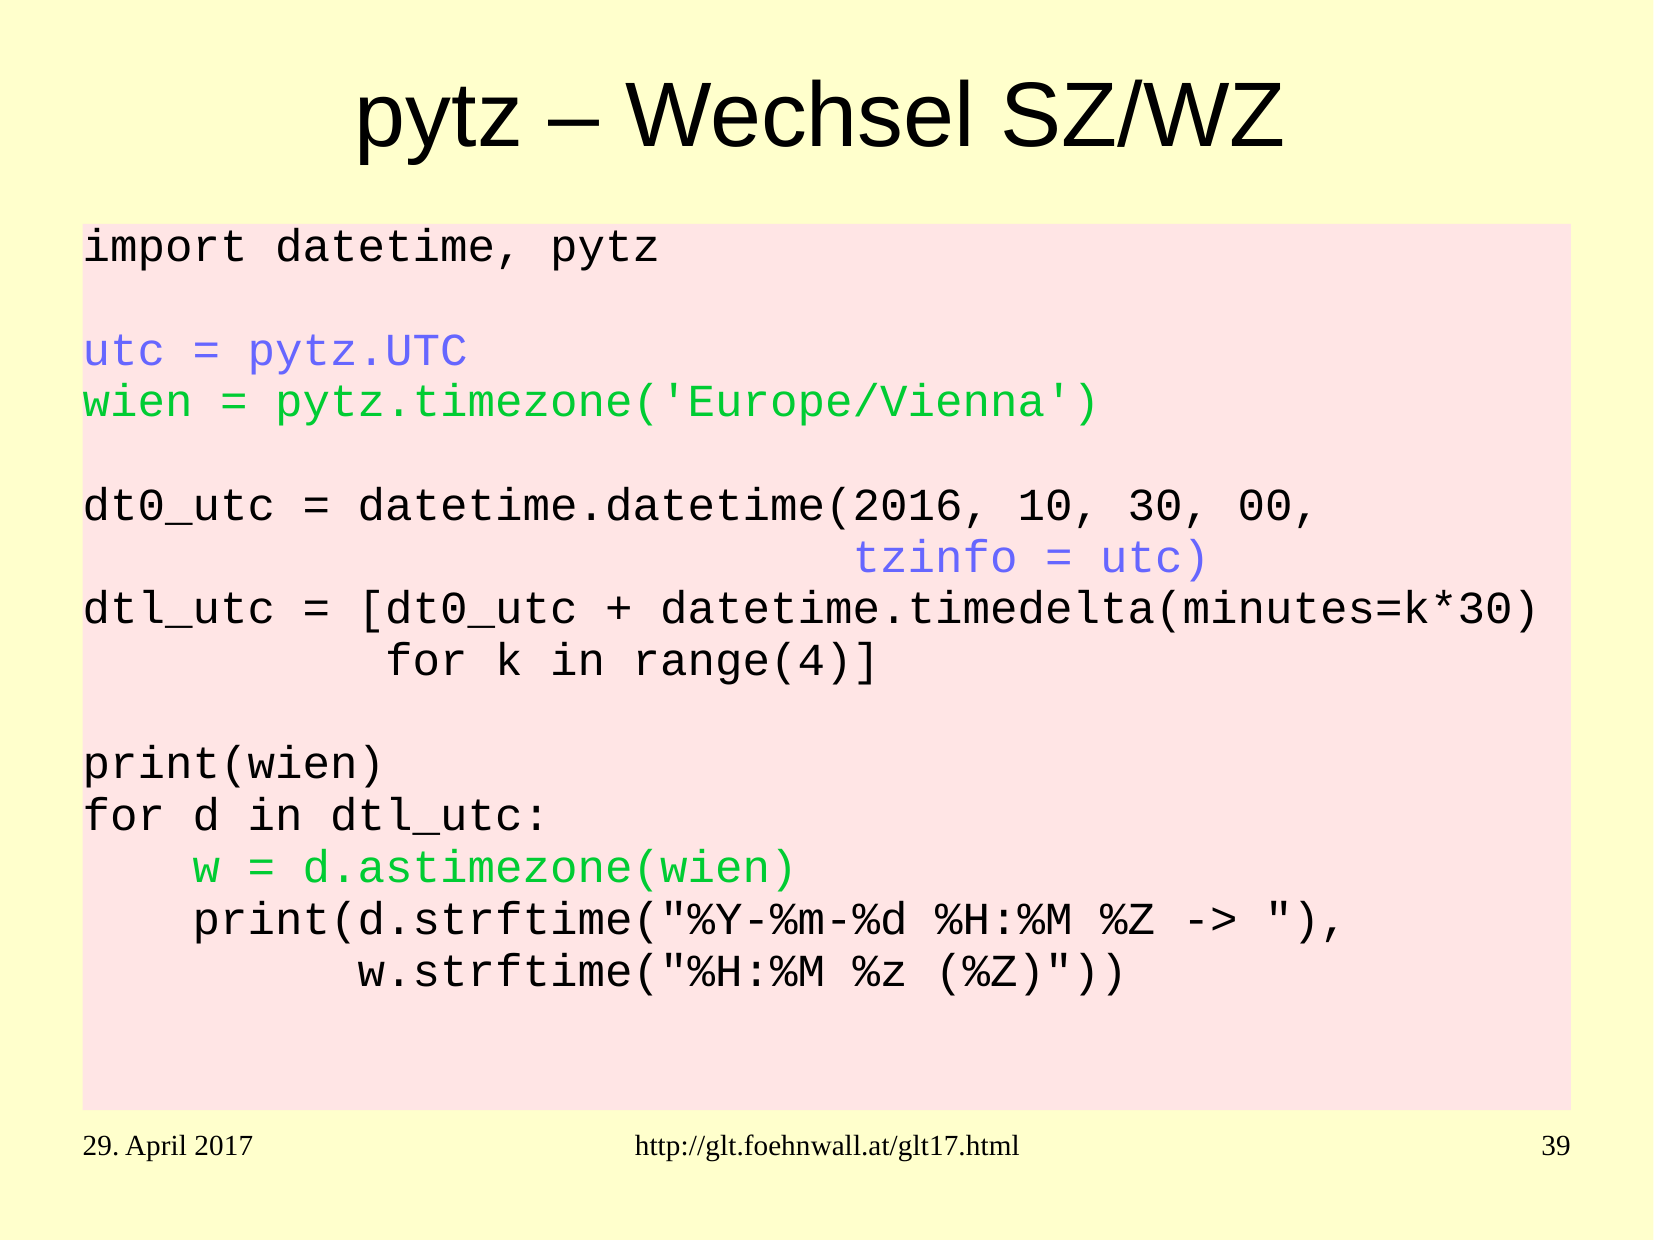

# pytz – Wechsel SZ/WZ
import datetime, pytz
utc = pytz.UTC
wien = pytz.timezone('Europe/Vienna')
dt0_utc = datetime.datetime(2016, 10, 30, 00,
 tzinfo = utc)
dtl_utc = [dt0_utc + datetime.timedelta(minutes=k*30)
 for k in range(4)]
print(wien)
for d in dtl_utc:
 w = d.astimezone(wien)
 print(d.strftime("%Y-%m-%d %H:%M %Z -> "),
 w.strftime("%H:%M %z (%Z)"))
29. April 2017
http://glt.foehnwall.at/glt17.html
39